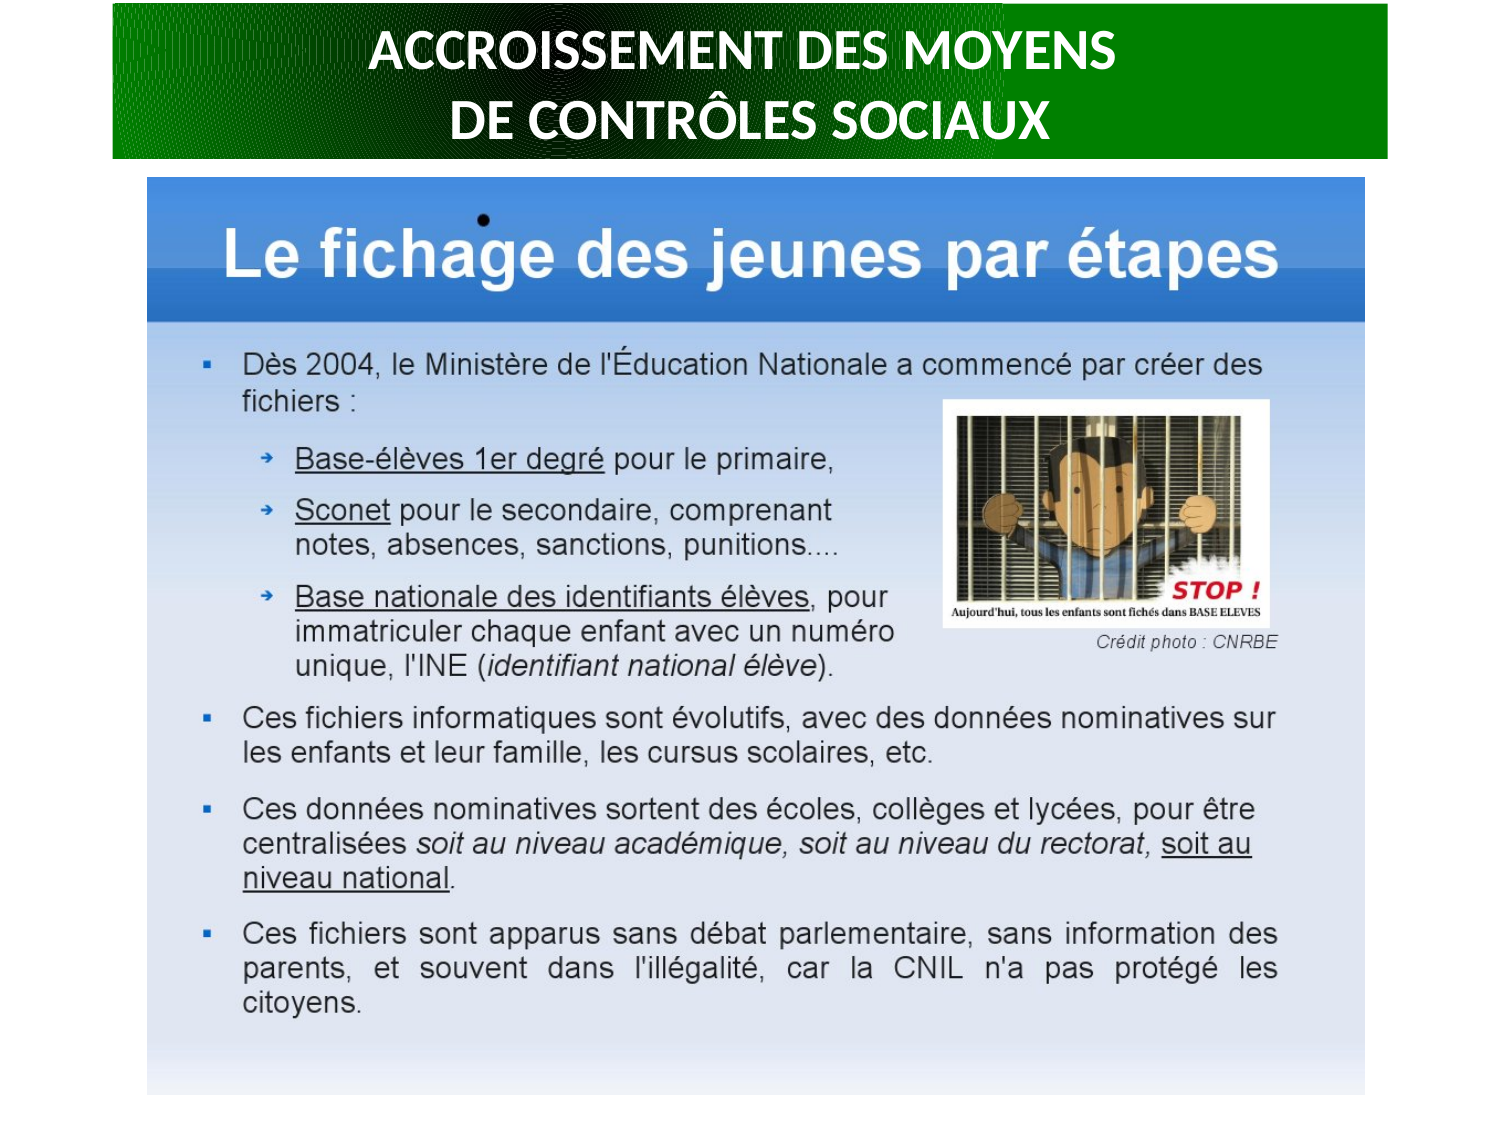

# ACCROISSEMENT DES MOYENS DE CONTRÔLES SOCIAUX